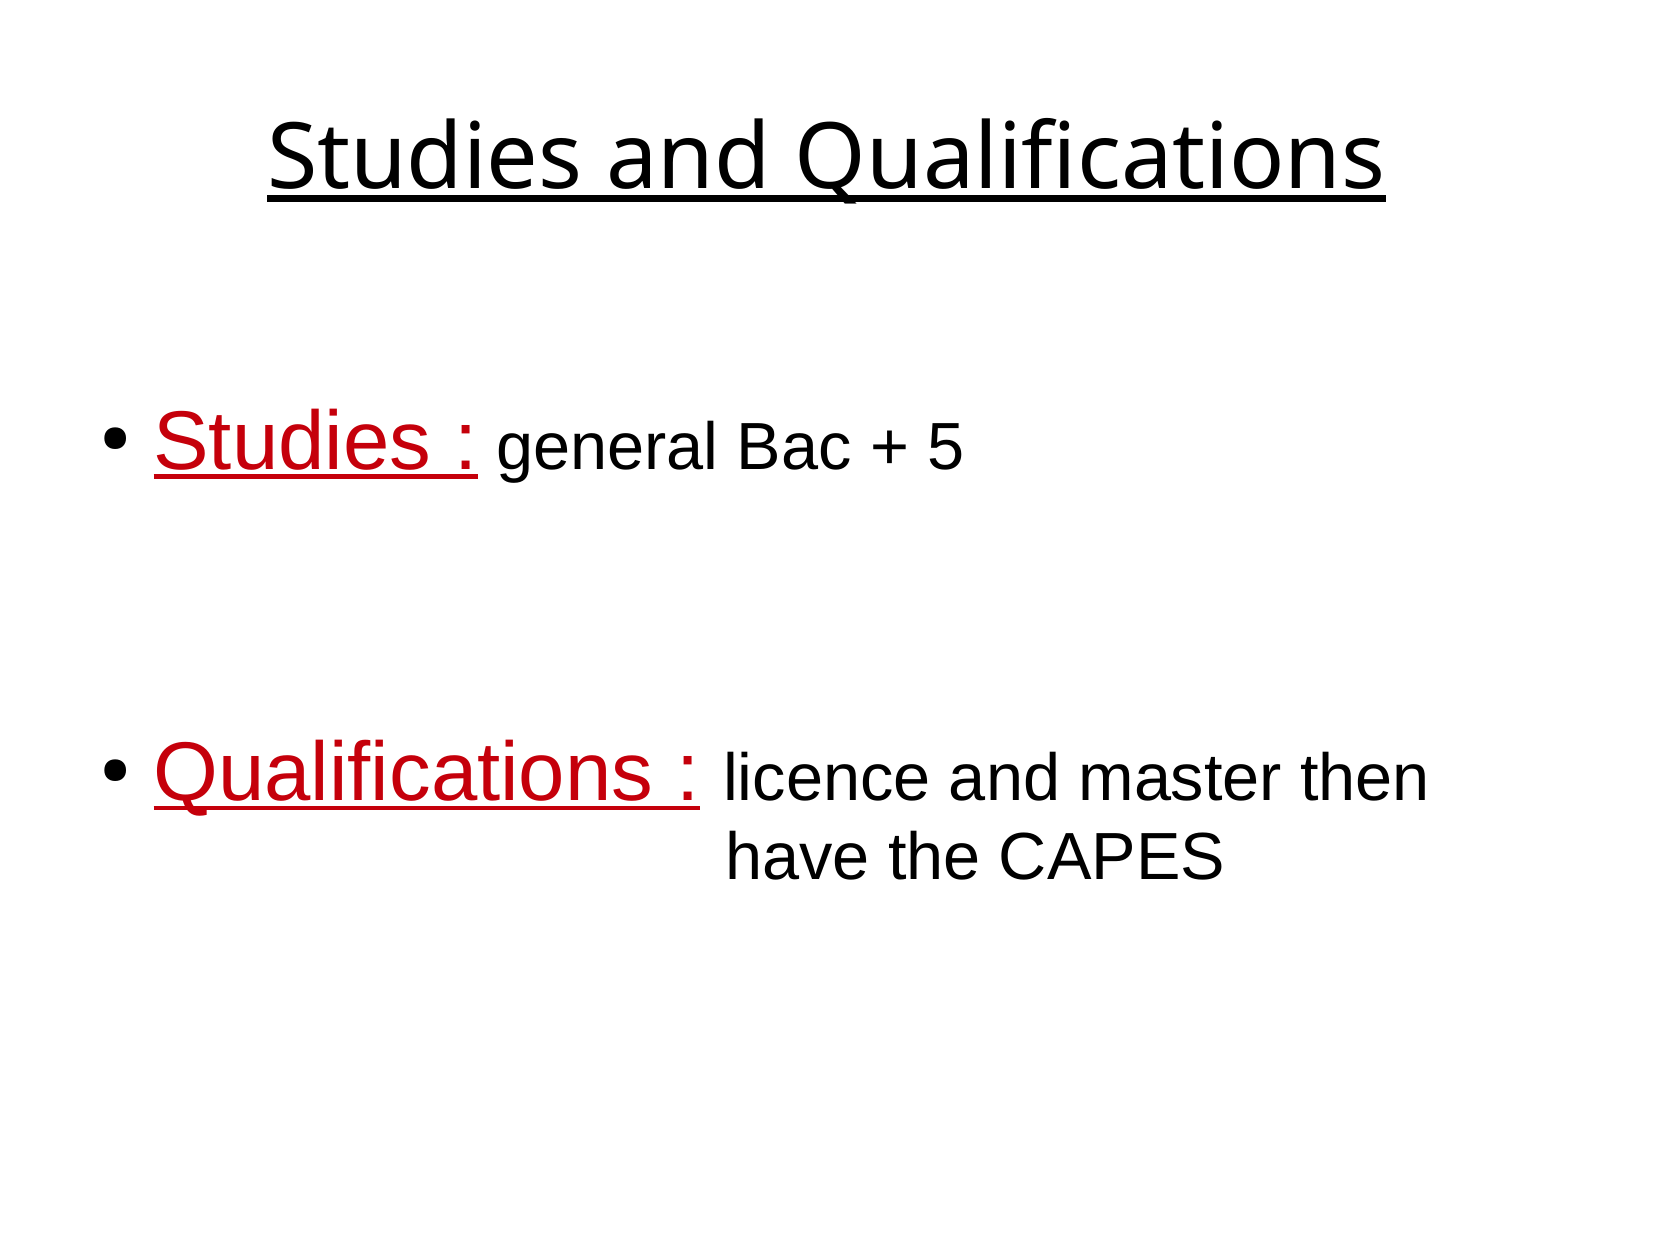

# Studies and Qualifications
Studies : general Bac + 5
Qualifications : licence and master then have the CAPES